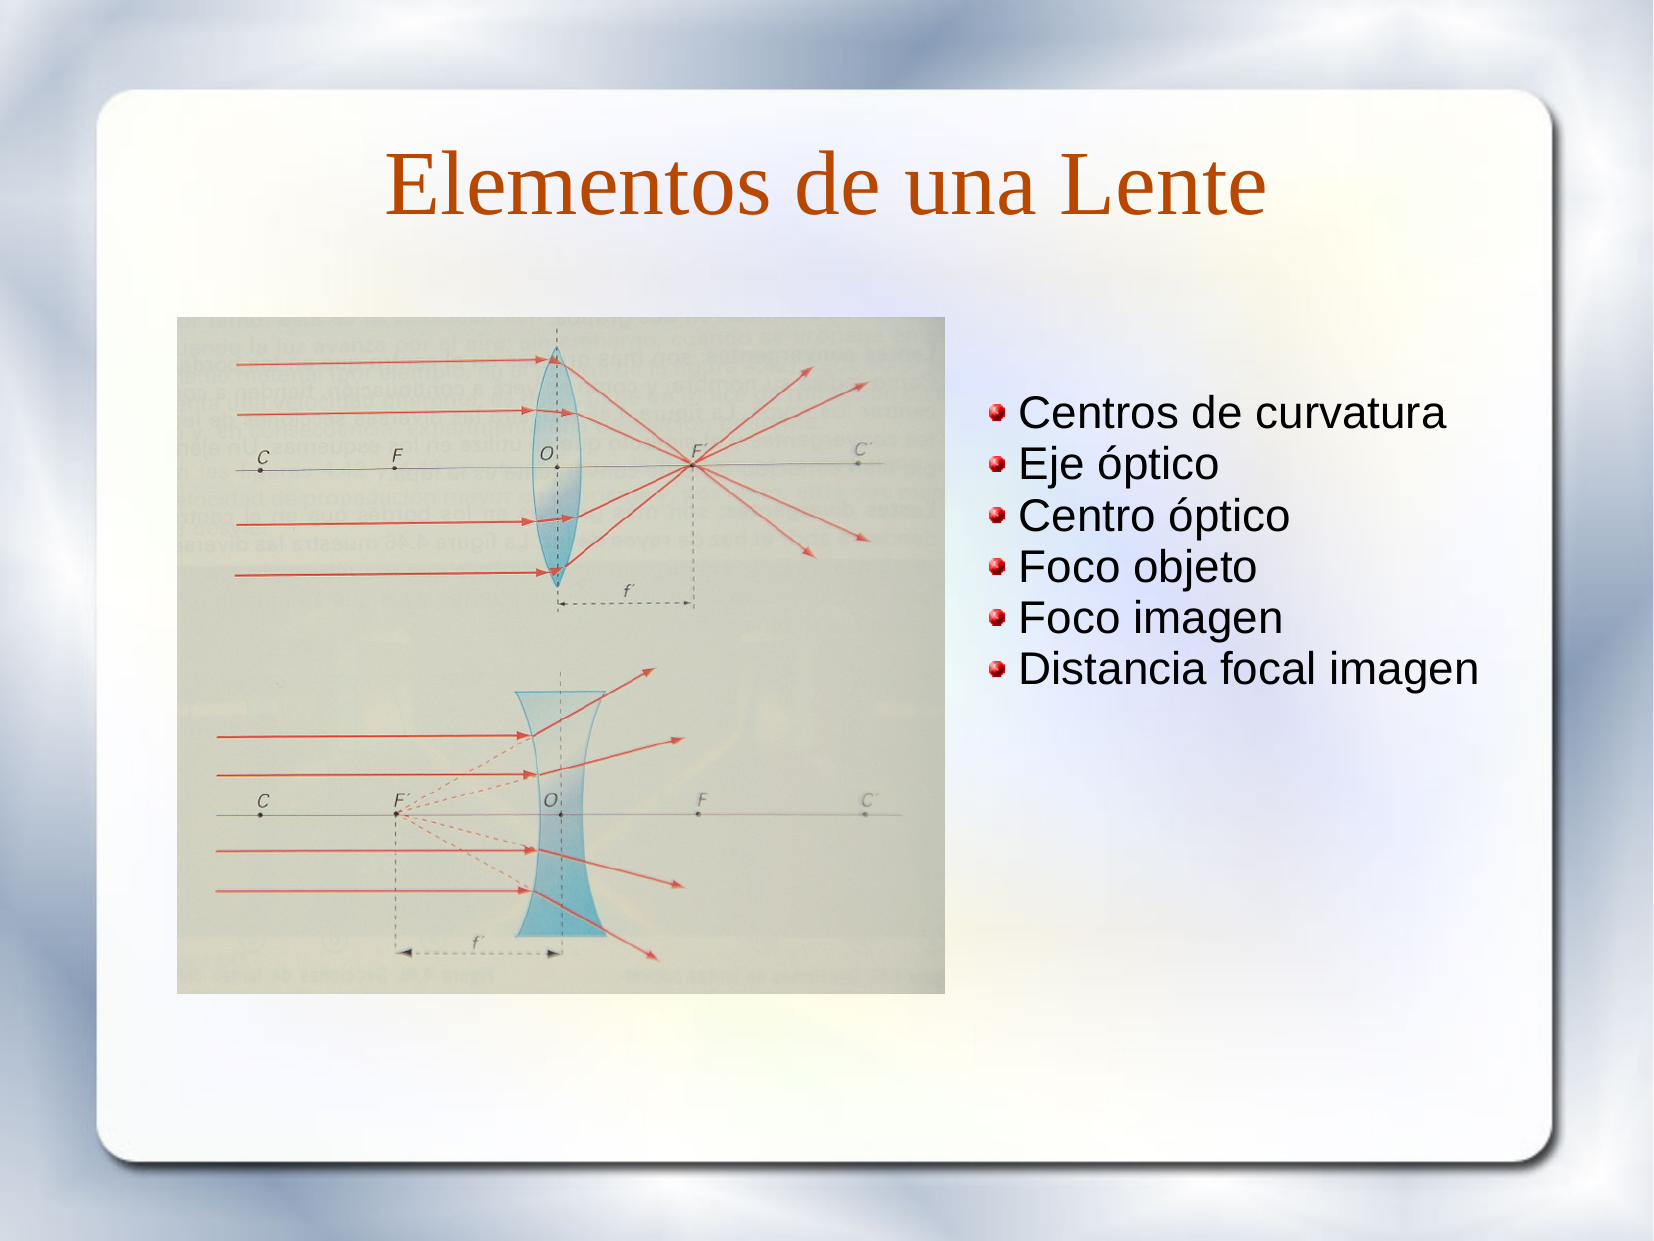

# Elementos de una Lente
Centros de curvatura
Eje óptico
Centro óptico
Foco objeto
Foco imagen
Distancia focal imagen